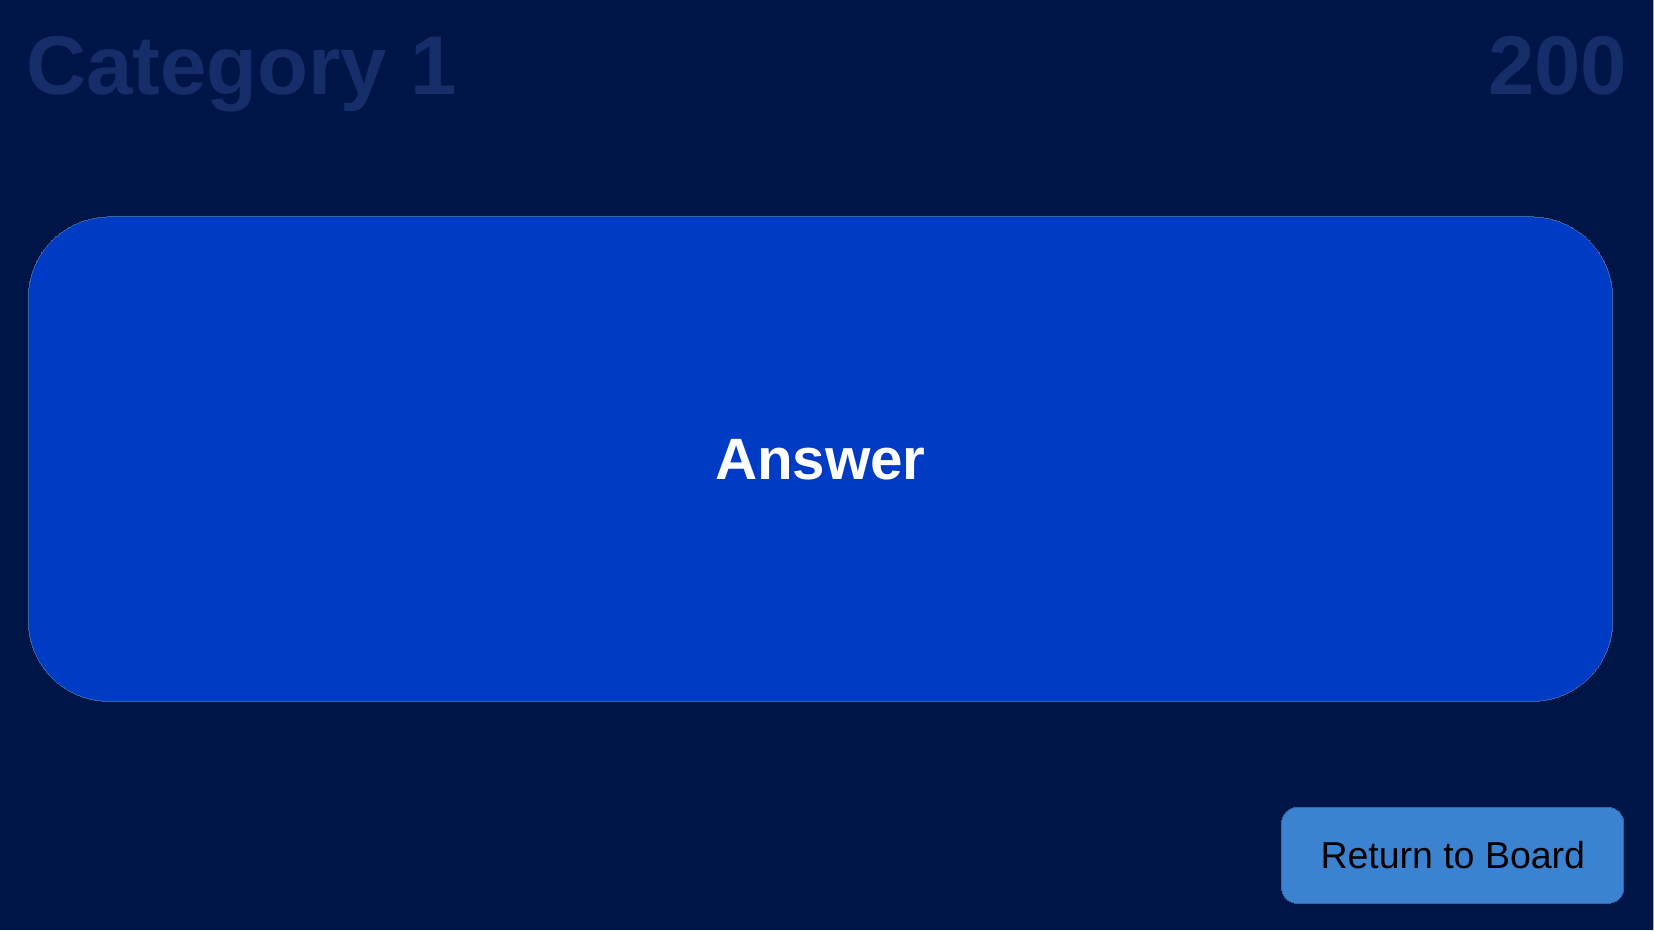

Category 1
200
Answer
Return to Board